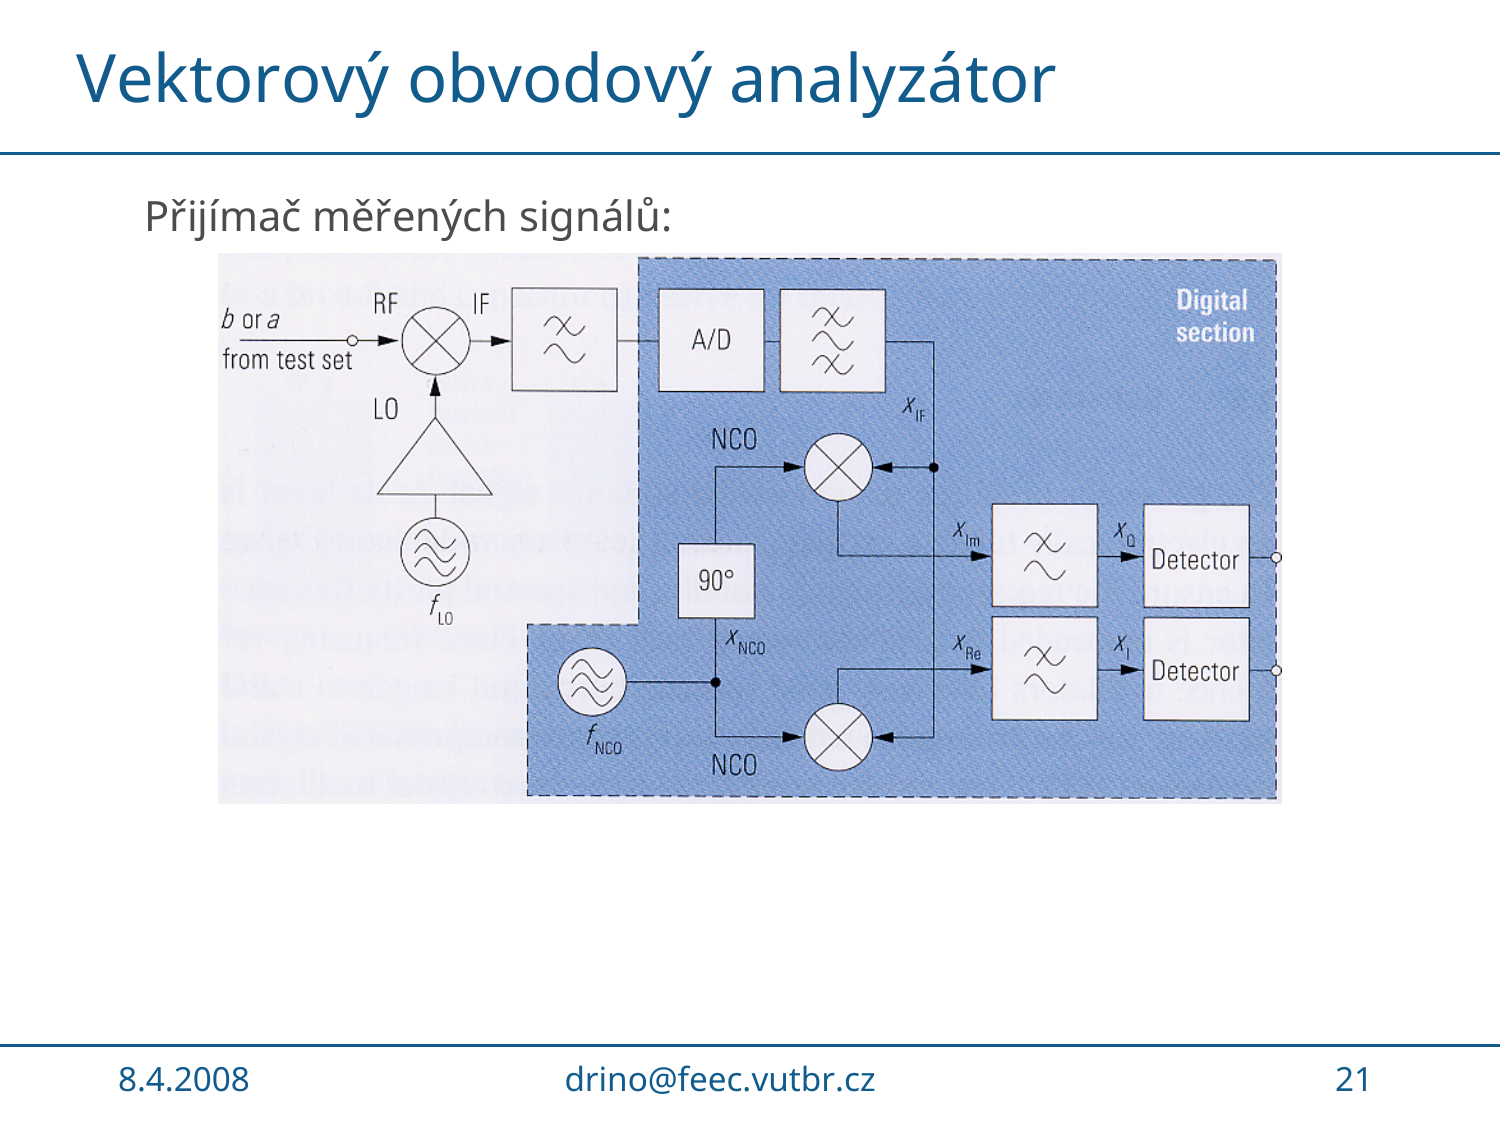

# Vektorový obvodový analyzátor
Přijímač měřených signálů:
8.4.2008
drino@feec.vutbr.cz